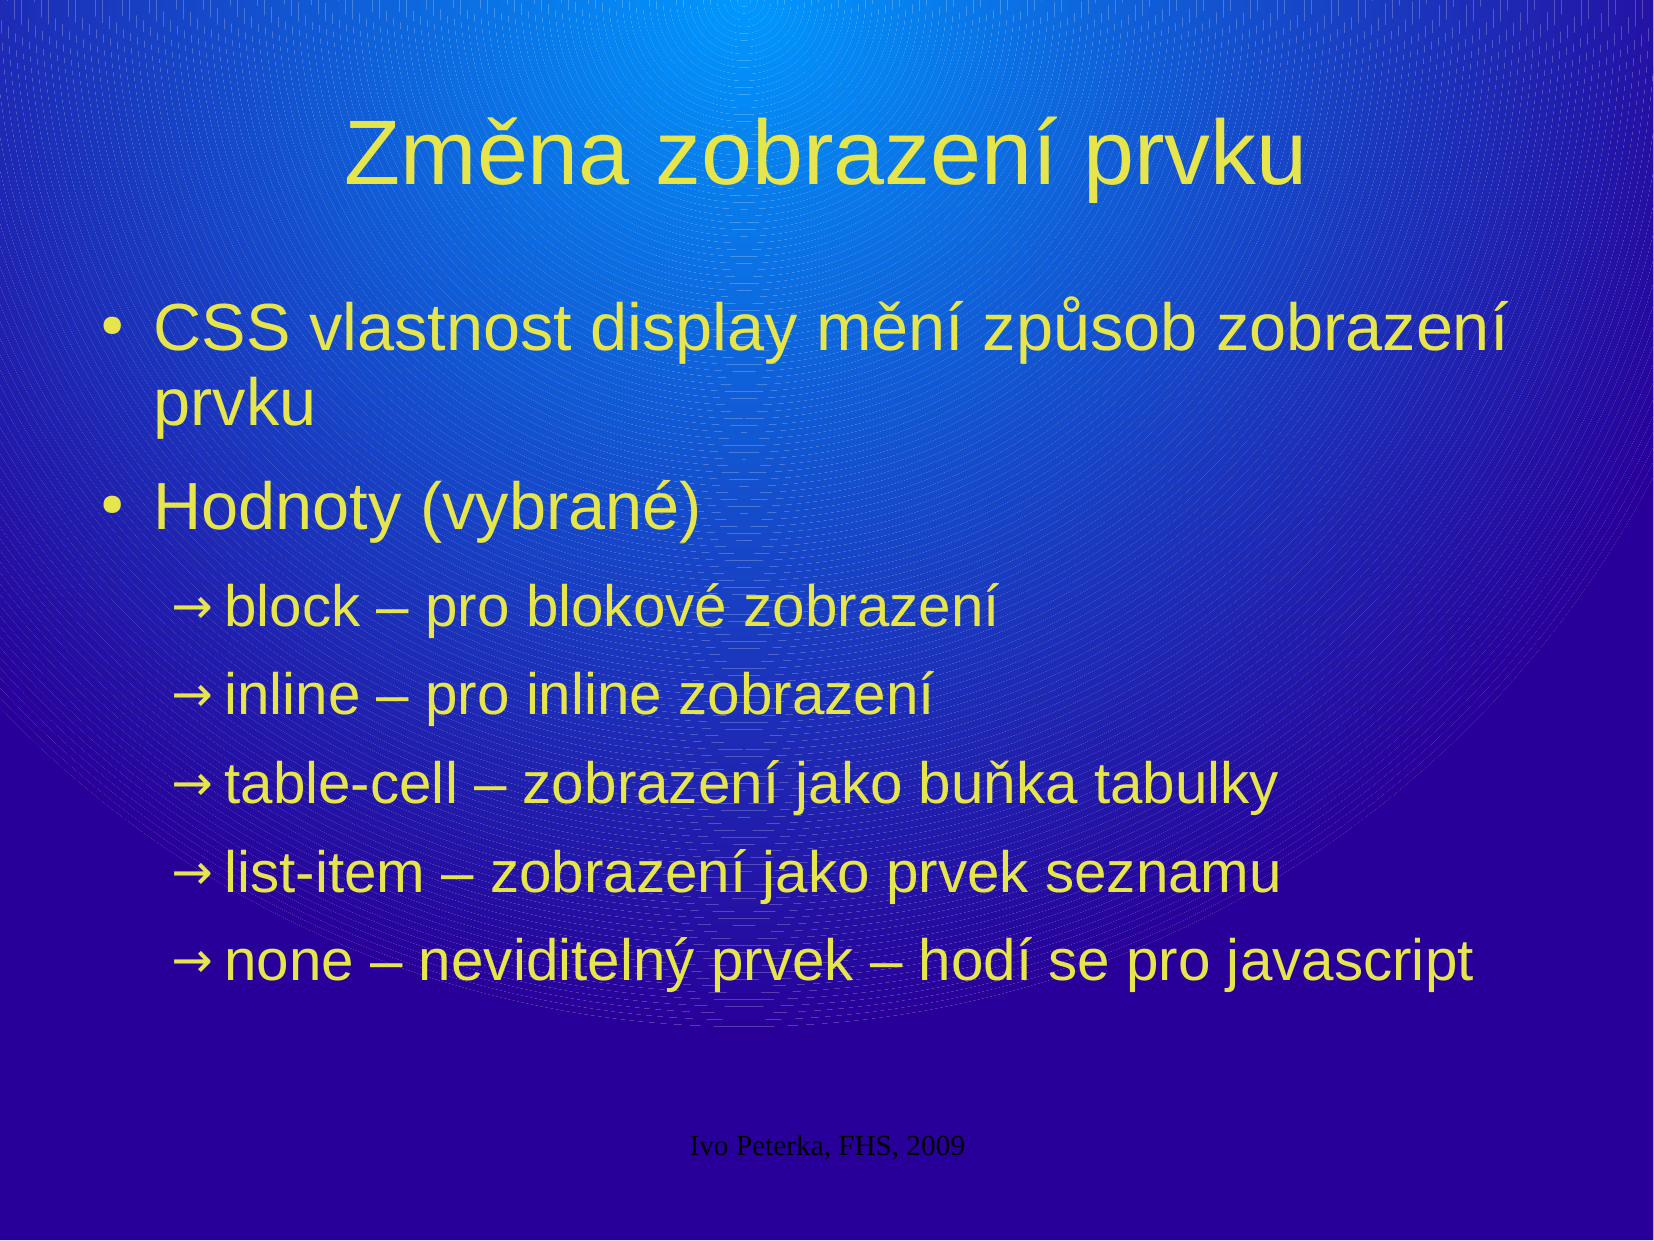

# Změna zobrazení prvku
CSS vlastnost display mění způsob zobrazení prvku
Hodnoty (vybrané)
block – pro blokové zobrazení
inline – pro inline zobrazení
table-cell – zobrazení jako buňka tabulky
list-item – zobrazení jako prvek seznamu
none – neviditelný prvek – hodí se pro javascript